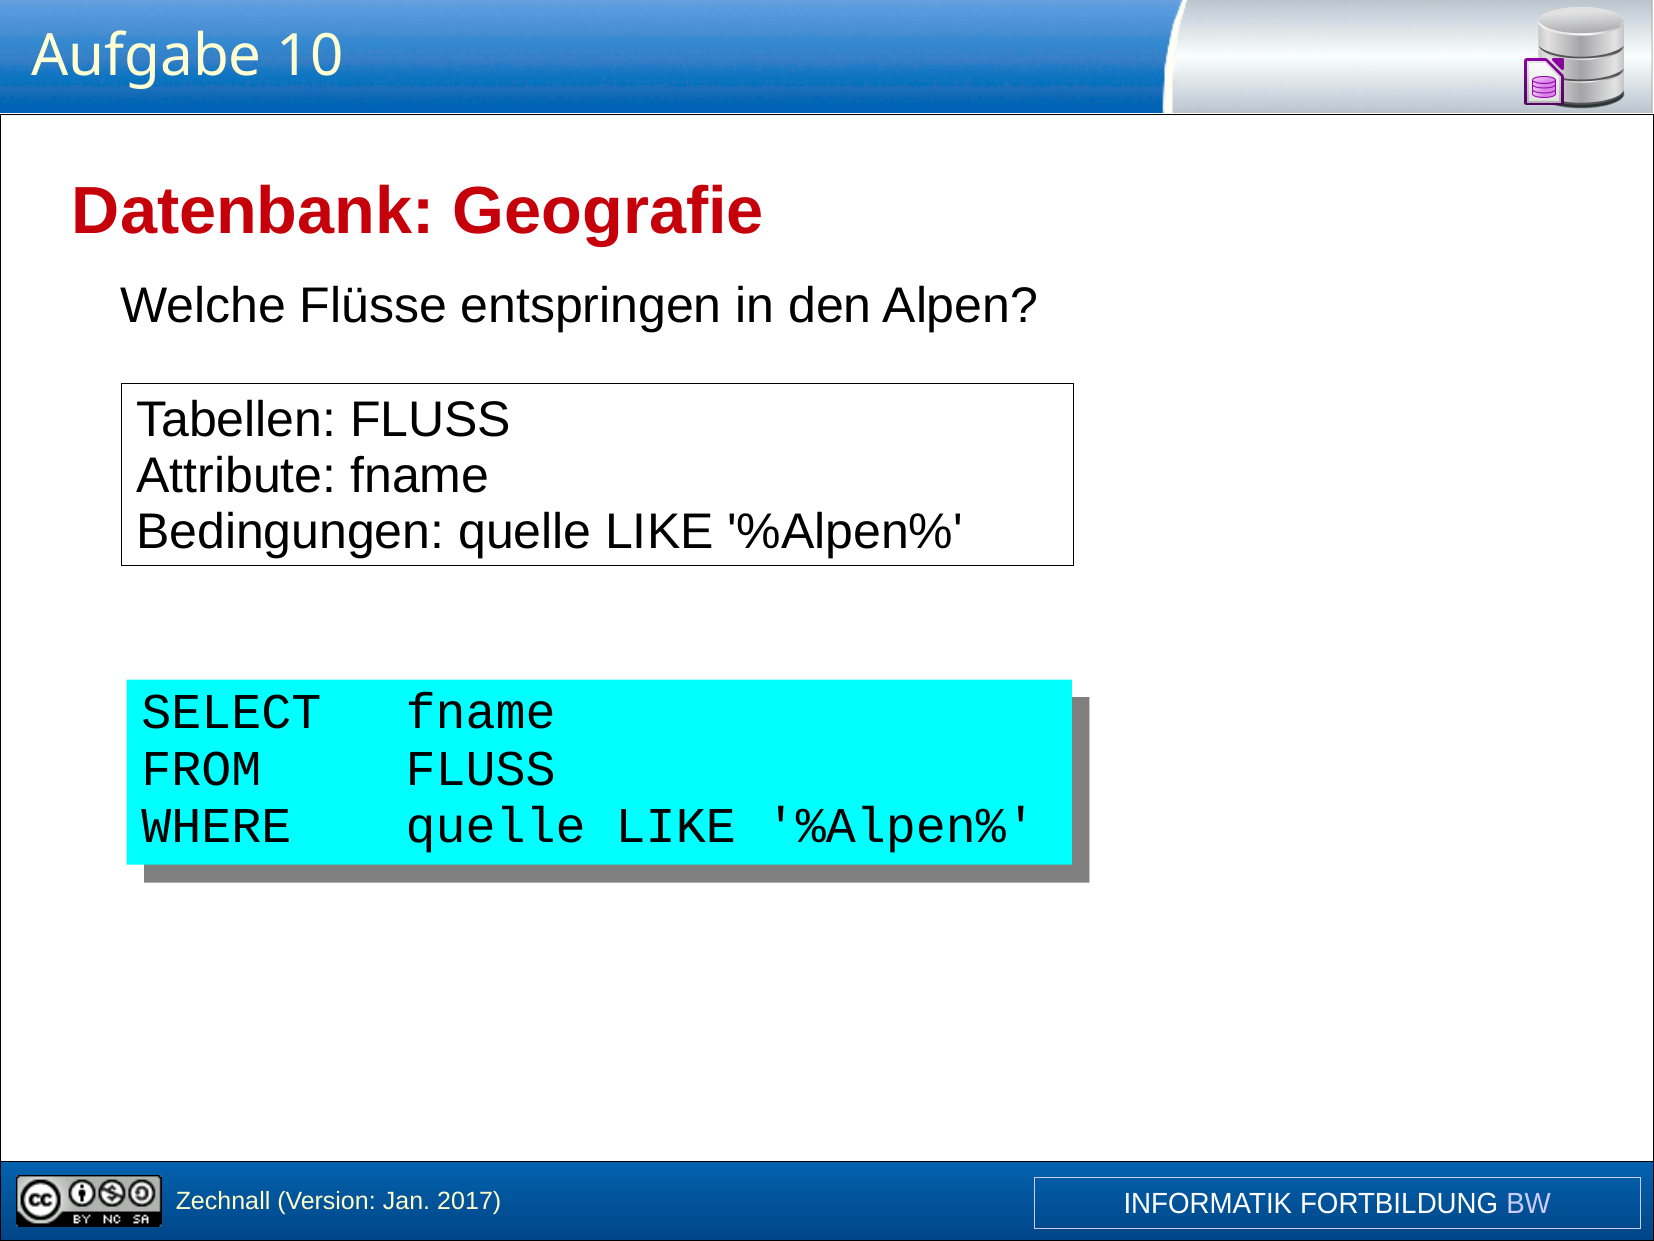

# Aufgabe 10
Datenbank: Geografie
Welche Flüsse entspringen in den Alpen?
Tabellen: FLUSS
Attribute: fname
Bedingungen: quelle LIKE '%Alpen%'
SELECT	fname
FROM	FLUSS
WHERE	quelle LIKE '%Alpen%'